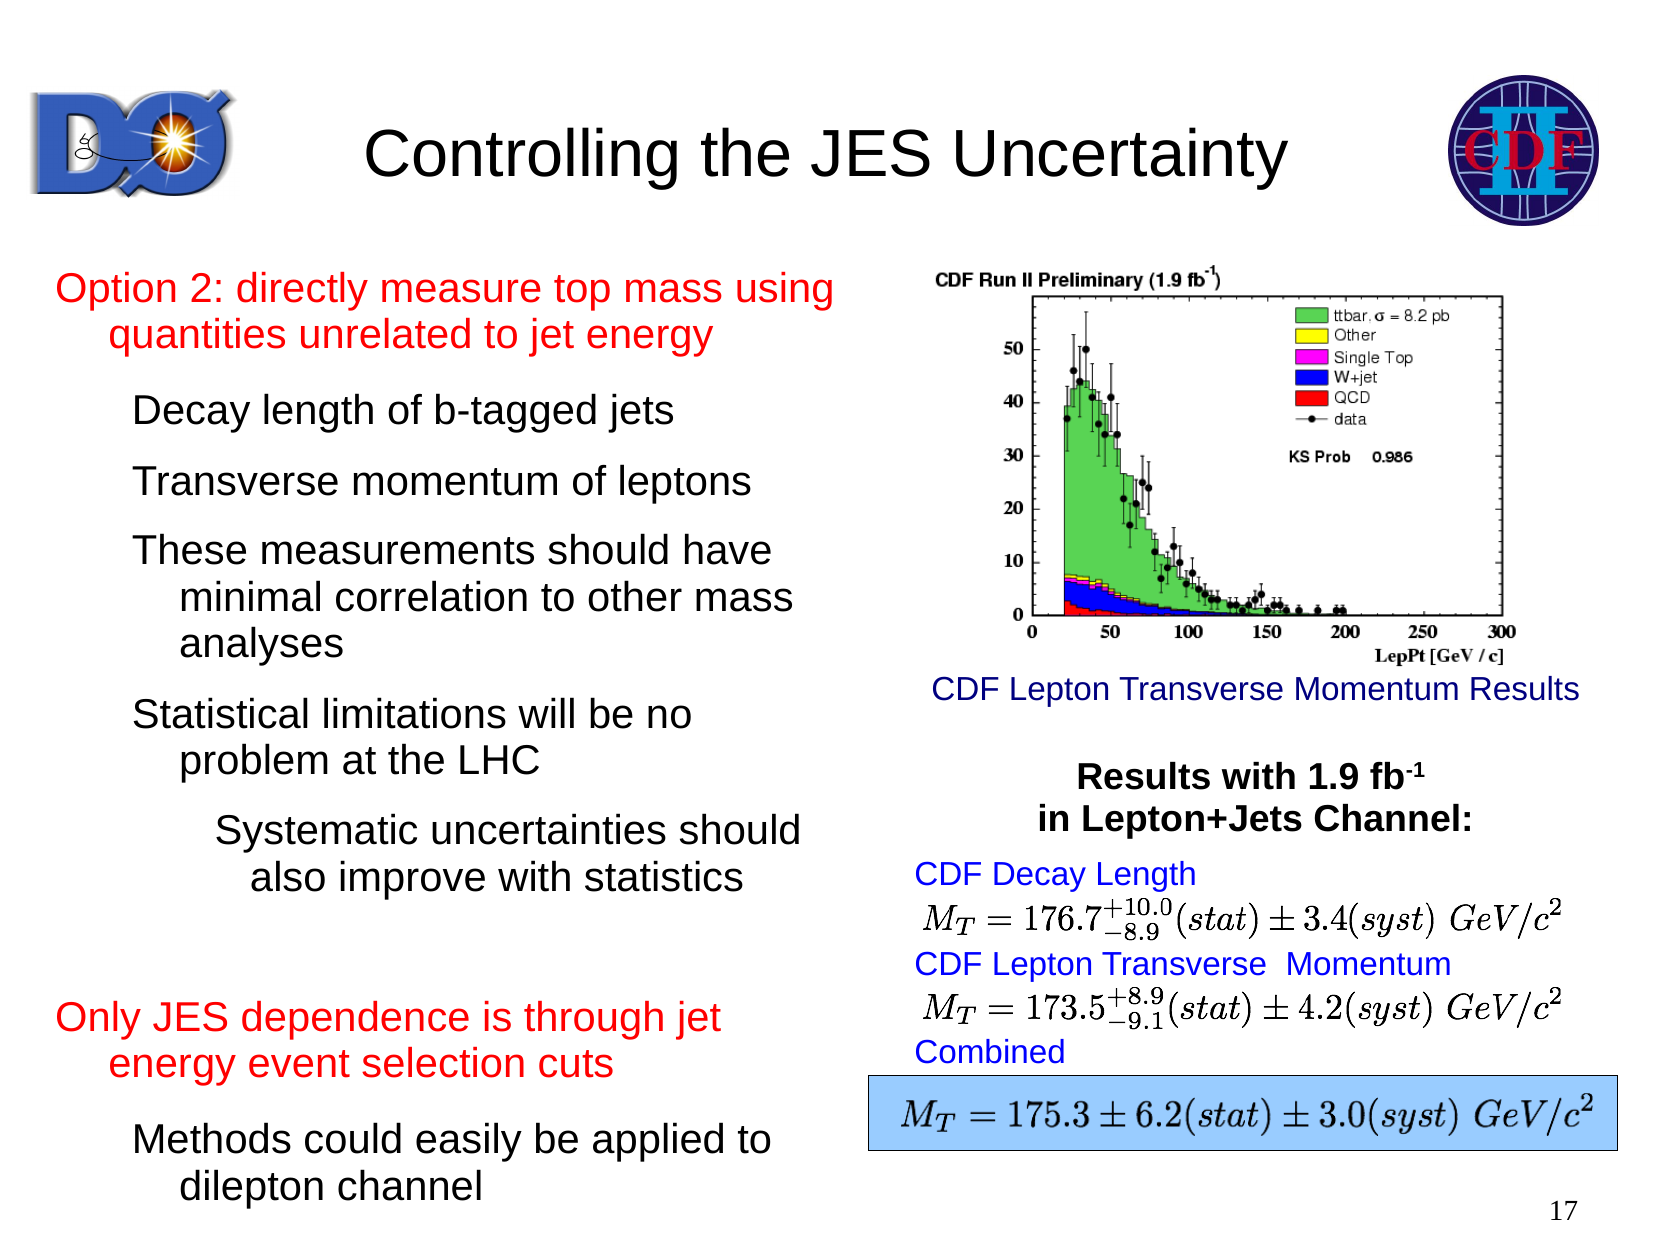

# Controlling the JES Uncertainty
Option 2: directly measure top mass using quantities unrelated to jet energy
Decay length of b-tagged jets
Transverse momentum of leptons
These measurements should have minimal correlation to other mass analyses
Statistical limitations will be no problem at the LHC
Systematic uncertainties should also improve with statistics
Only JES dependence is through jet energy event selection cuts
Methods could easily be applied to dilepton channel
CDF Lepton Transverse Momentum Results
Results with 1.9 fb-1
in Lepton+Jets Channel:
CDF Decay Length
CDF Lepton Transverse Momentum
Combined
17